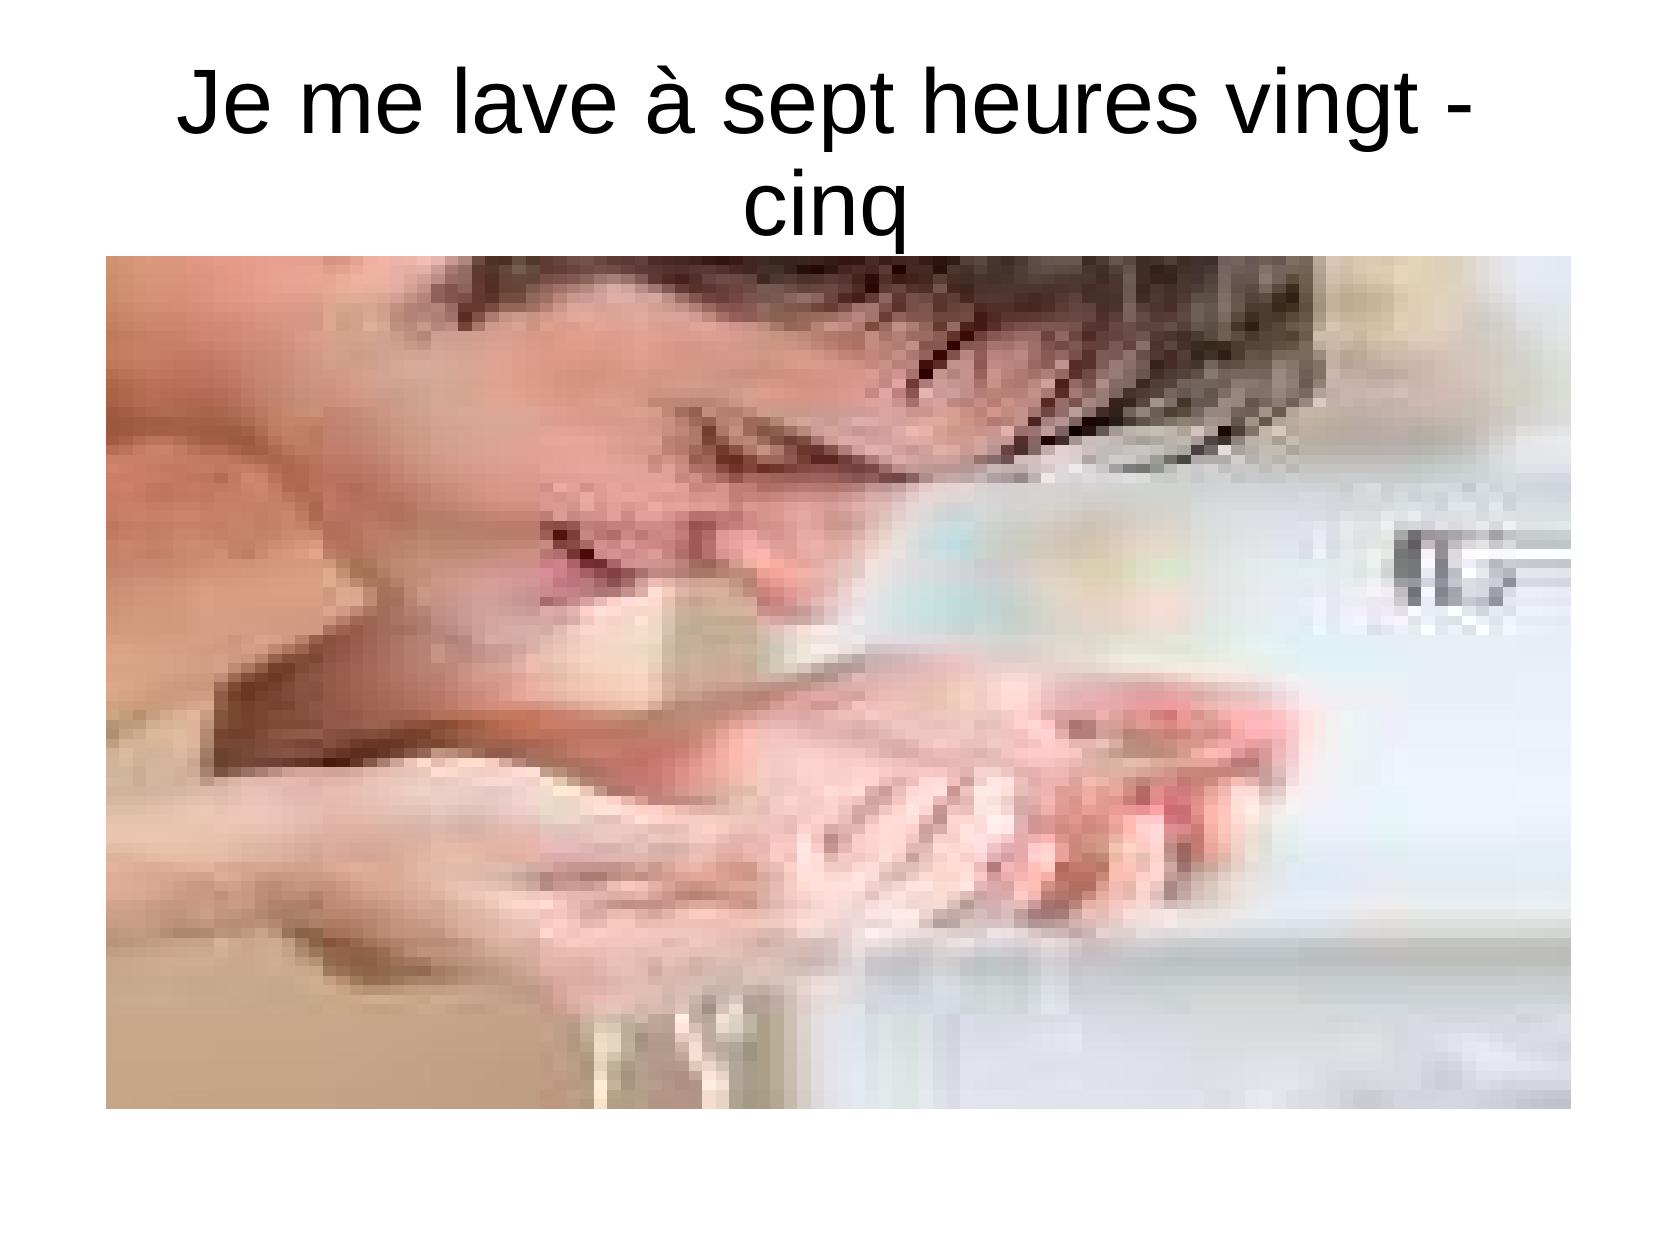

# Je me lave à sept heures vingt - cinq